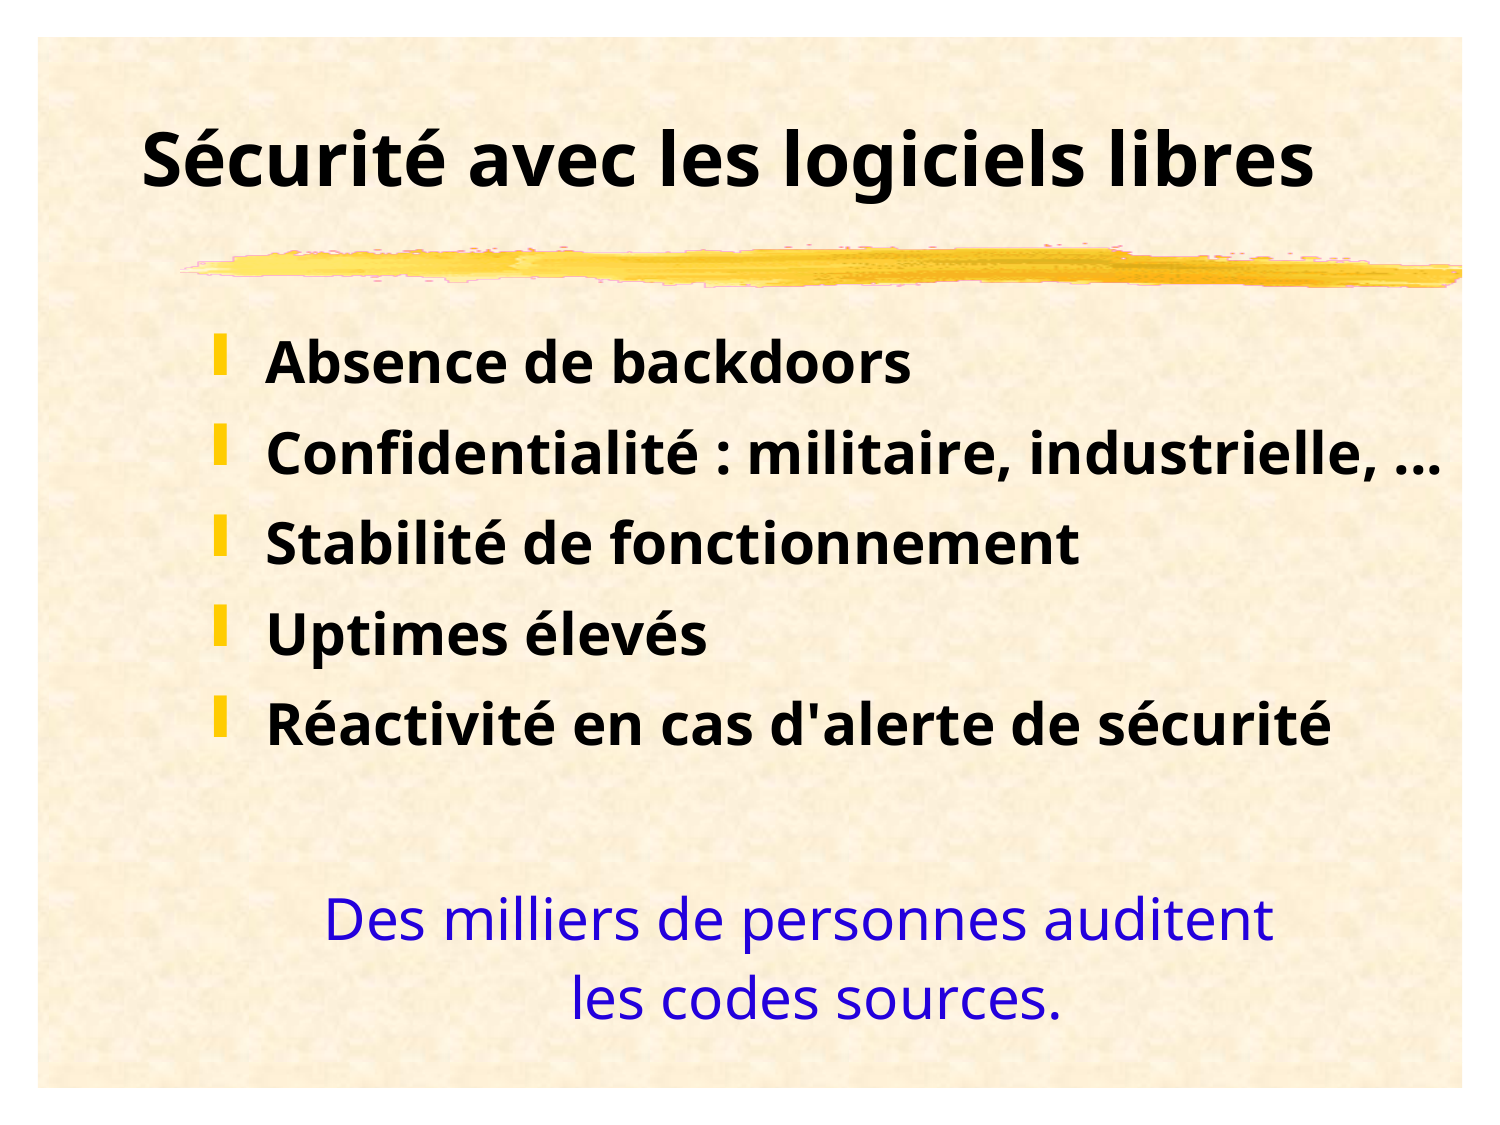

# Sécurité avec les logiciels libres
Absence de backdoors
Confidentialité : militaire, industrielle, ...
Stabilité de fonctionnement
Uptimes élevés
Réactivité en cas d'alerte de sécurité
Des milliers de personnes auditent les codes sources.